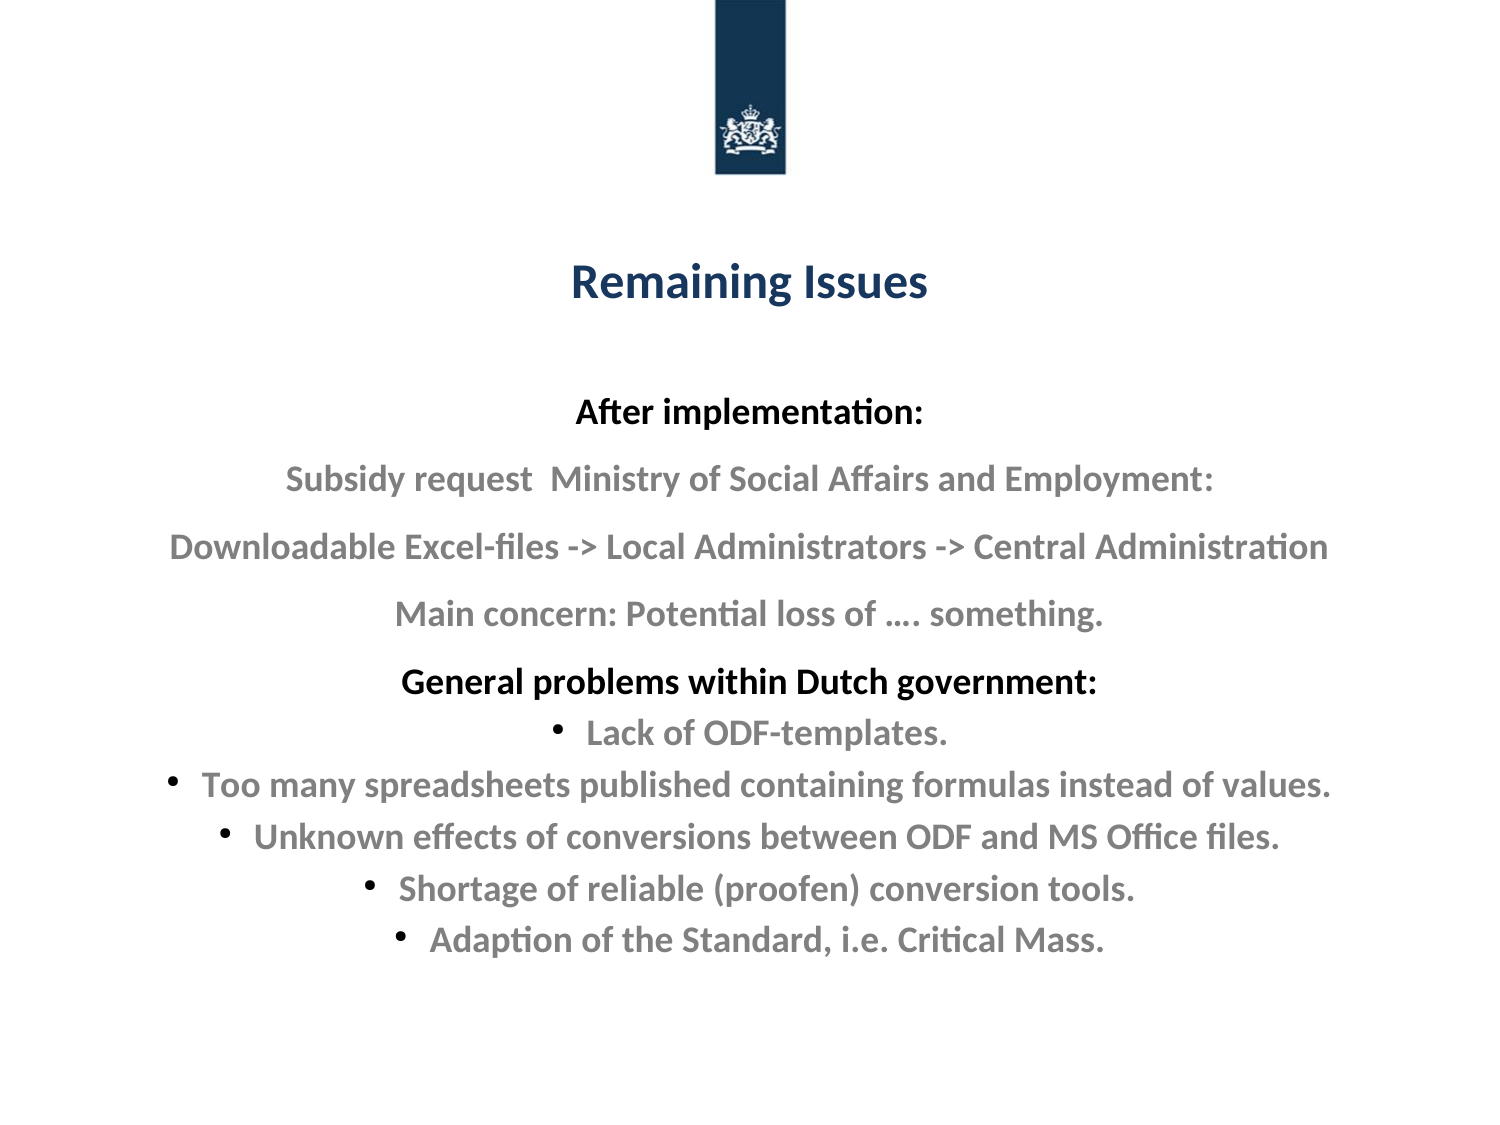

Remaining Issues
After implementation:
Subsidy request Ministry of Social Affairs and Employment:
Downloadable Excel-files -> Local Administrators -> Central Administration
Main concern: Potential loss of …. something.
General problems within Dutch government:
Lack of ODF-templates.
Too many spreadsheets published containing formulas instead of values.
Unknown effects of conversions between ODF and MS Office files.
Shortage of reliable (proofen) conversion tools.
Adaption of the Standard, i.e. Critical Mass.